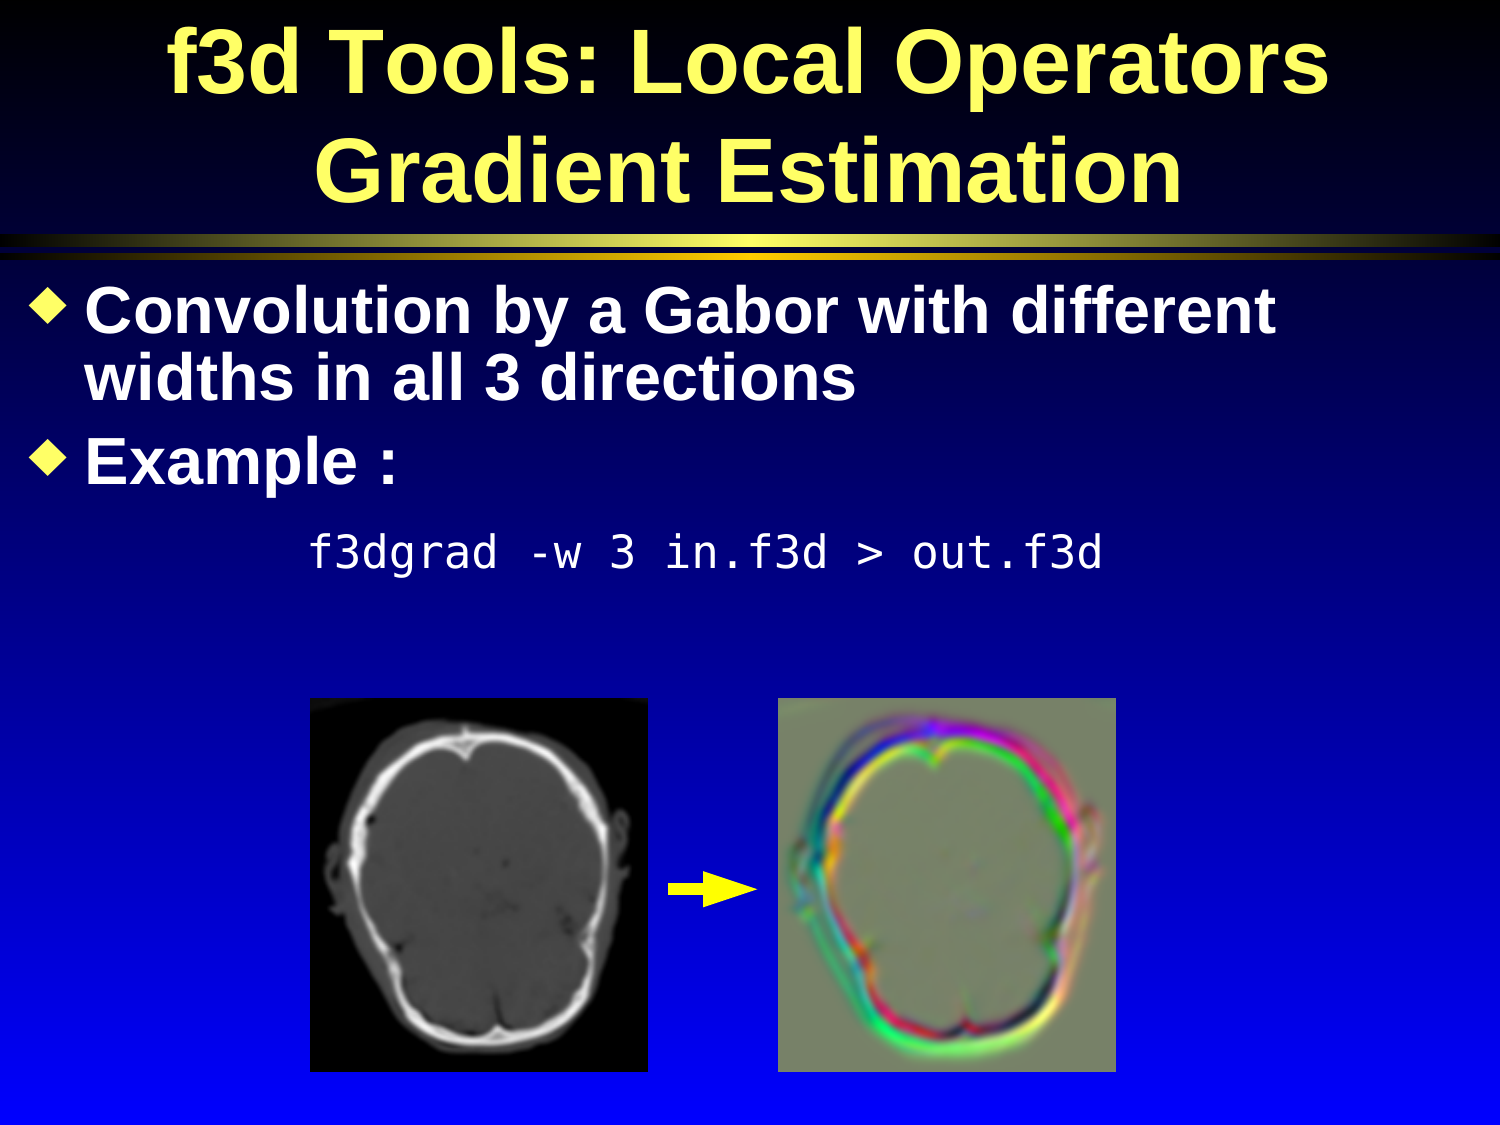

# f3d Tools: Local Operators Gradient Estimation
Convolution by a Gabor with different widths in all 3 directions
Example :
 f3dgrad -w 3 in.f3d > out.f3d